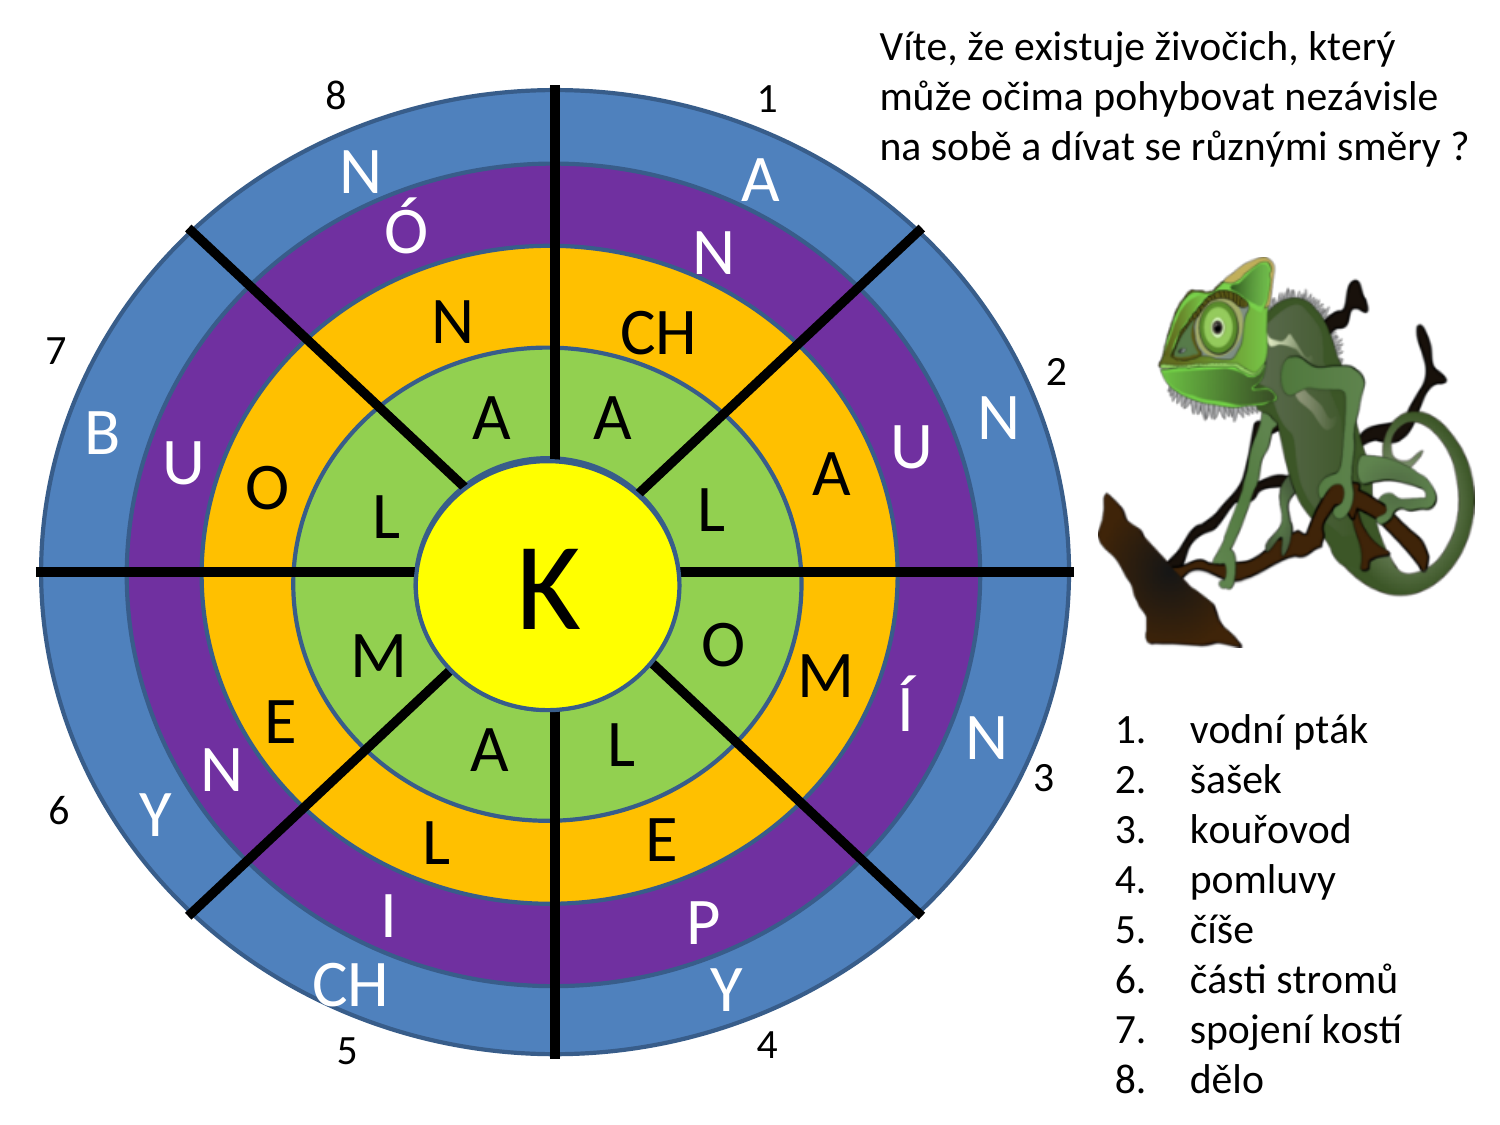

Víte, že existuje živočich, který
může očima pohybovat nezávisle
na sobě a dívat se různými směry ?
8
1
N
A
Ó
N
N
CH
7
2
A
A
N
B
U
U
A
O
L
L
K
O
M
M
Í
E
N
L
vodní pták
šašek
kouřovod
pomluvy
číše
části stromů
spojení kostí
dělo
A
N
3
Y
6
E
L
I
P
CH
Y
4
5